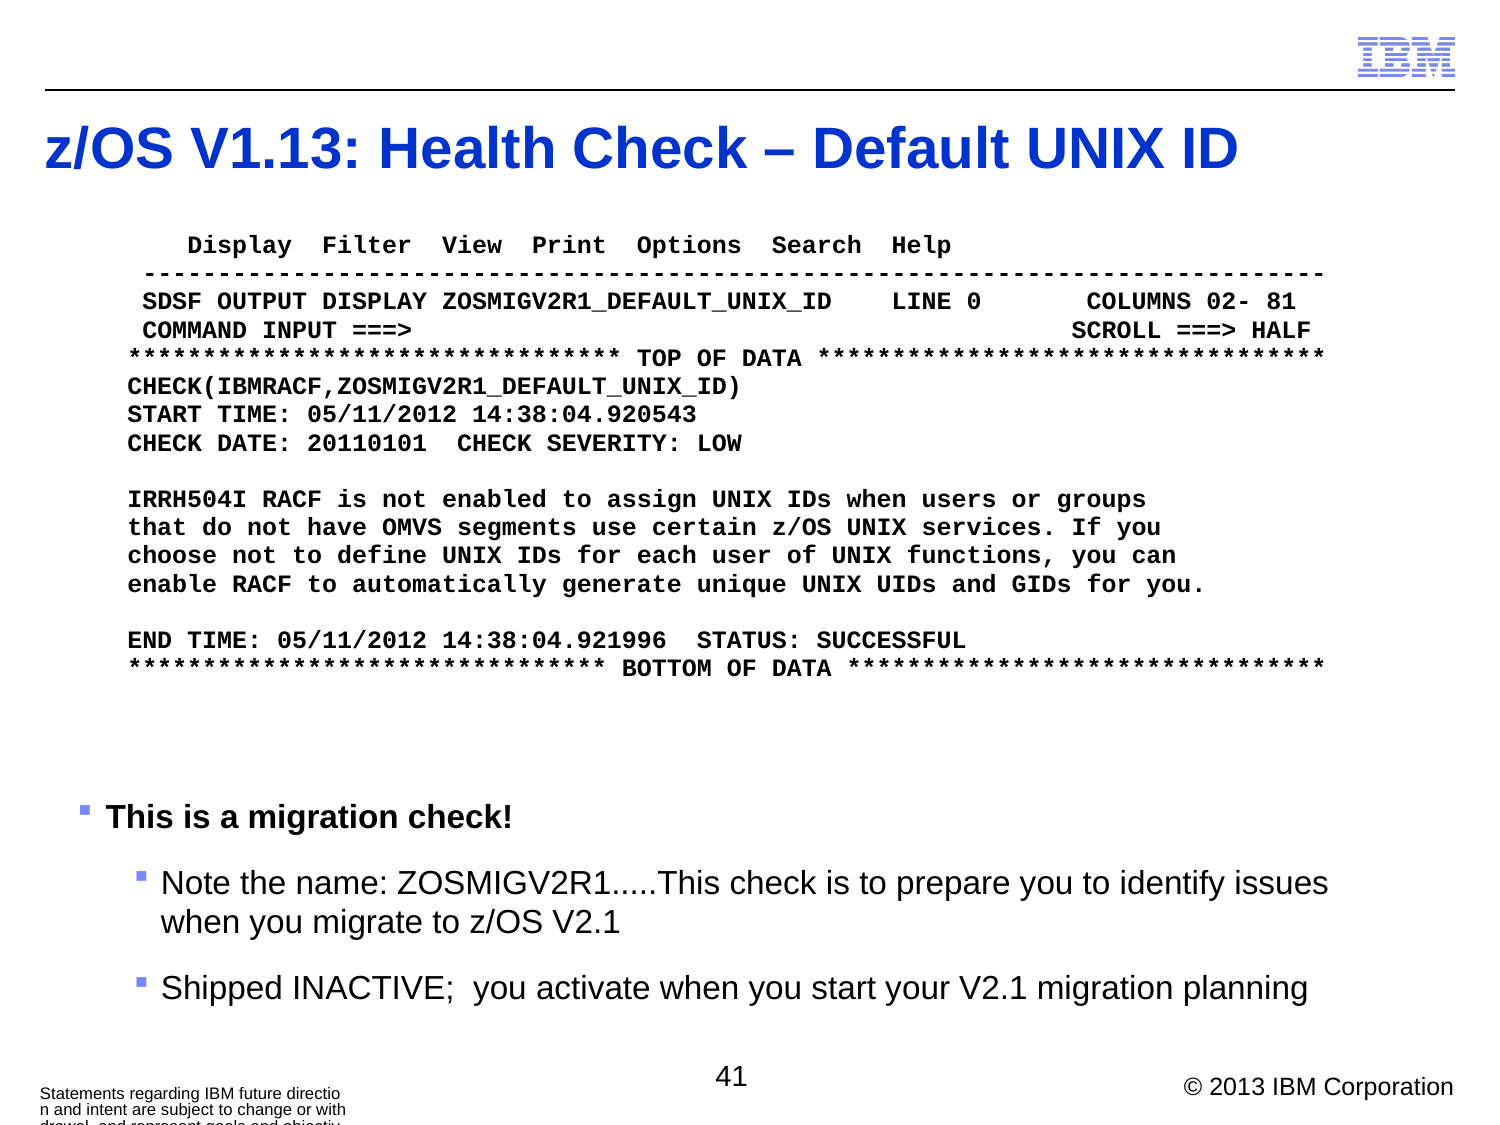

# z/OS V1.13: Health Check – Default UNIX ID
| Display Filter View Print Options Search Help ------------------------------------------------------------------------------- SDSF OUTPUT DISPLAY ZOSMIGV2R1\_DEFAULT\_UNIX\_ID LINE 0 COLUMNS 02- 81 COMMAND INPUT ===> SCROLL ===> HALF \*\*\*\*\*\*\*\*\*\*\*\*\*\*\*\*\*\*\*\*\*\*\*\*\*\*\*\*\*\*\*\*\* TOP OF DATA \*\*\*\*\*\*\*\*\*\*\*\*\*\*\*\*\*\*\*\*\*\*\*\*\*\*\*\*\*\*\*\*\*\* CHECK(IBMRACF,ZOSMIGV2R1\_DEFAULT\_UNIX\_ID) START TIME: 05/11/2012 14:38:04.920543 CHECK DATE: 20110101 CHECK SEVERITY: LOW IRRH504I RACF is not enabled to assign UNIX IDs when users or groups that do not have OMVS segments use certain z/OS UNIX services. If you choose not to define UNIX IDs for each user of UNIX functions, you can enable RACF to automatically generate unique UNIX UIDs and GIDs for you. END TIME: 05/11/2012 14:38:04.921996 STATUS: SUCCESSFUL \*\*\*\*\*\*\*\*\*\*\*\*\*\*\*\*\*\*\*\*\*\*\*\*\*\*\*\*\*\*\*\* BOTTOM OF DATA \*\*\*\*\*\*\*\*\*\*\*\*\*\*\*\*\*\*\*\*\*\*\*\*\*\*\*\*\*\*\*\* |
| --- |
This is a migration check!
Note the name: ZOSMIGV2R1.....This check is to prepare you to identify issues when you migrate to z/OS V2.1
Shipped INACTIVE; you activate when you start your V2.1 migration planning
41
Statements regarding IBM future direction and intent are subject to change or withdrawal, and represent goals and objectives only.